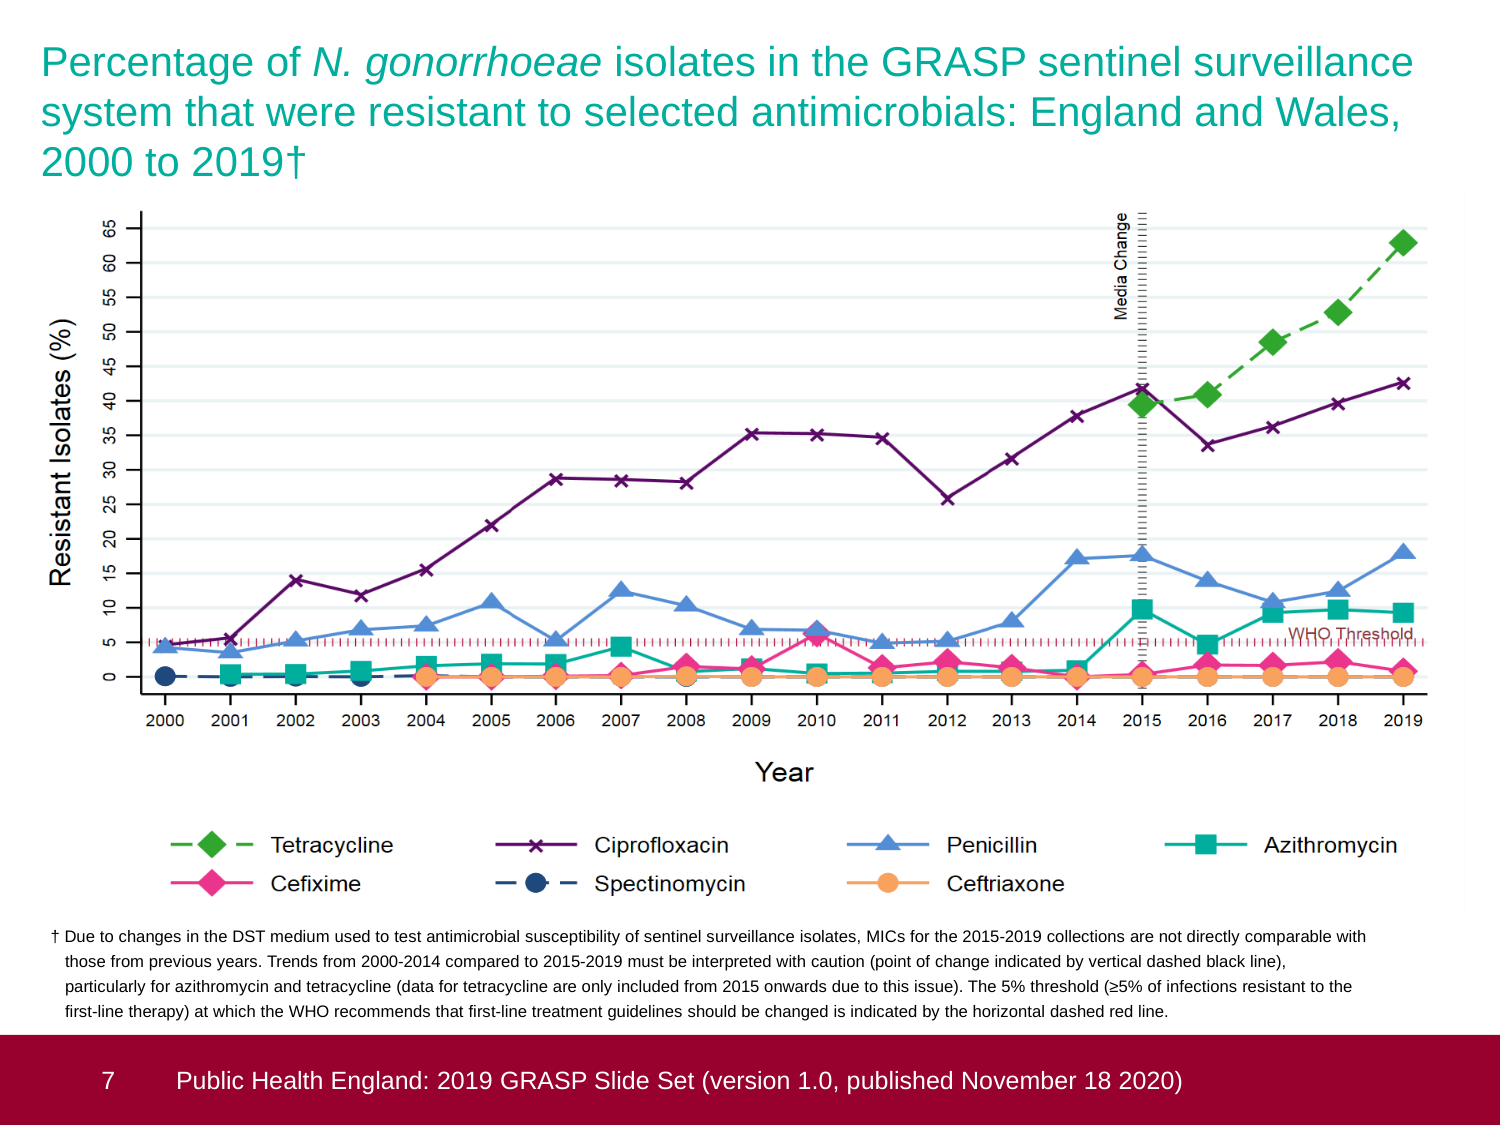

# Percentage of N. gonorrhoeae isolates in the GRASP sentinel surveillance system that were resistant to selected antimicrobials: England and Wales, 2000 to 2019†
† Due to changes in the DST medium used to test antimicrobial susceptibility of sentinel surveillance isolates, MICs for the 2015-2019 collections are not directly comparable with
 those from previous years. Trends from 2000-2014 compared to 2015-2019 must be interpreted with caution (point of change indicated by vertical dashed black line),
 particularly for azithromycin and tetracycline (data for tetracycline are only included from 2015 onwards due to this issue). The 5% threshold (≥5% of infections resistant to the
 first-line therapy) at which the WHO recommends that first-line treatment guidelines should be changed is indicated by the horizontal dashed red line.
 5
Public Health England: 2019 GRASP Slide Set (version 1.0, published November 18 2020)